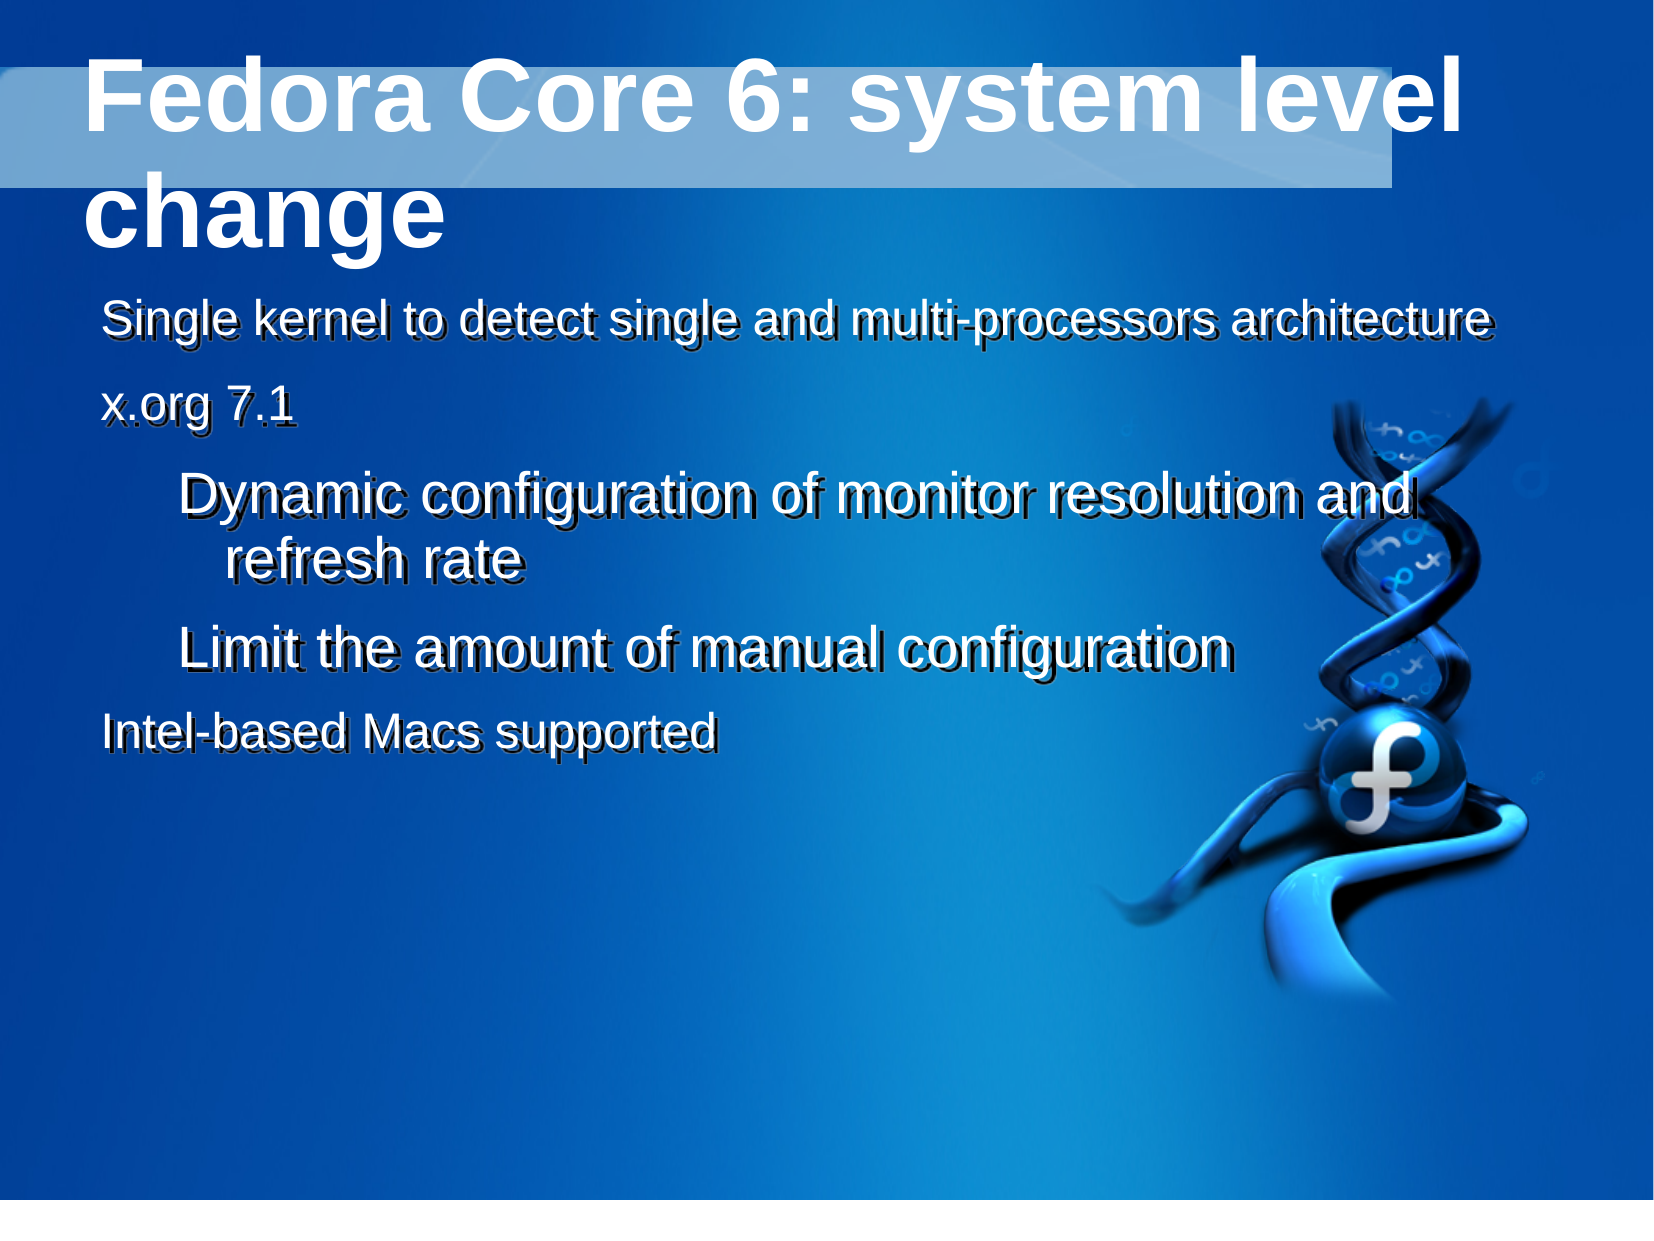

# Fedora Core 6: system level change
Single kernel to detect single and multi-processors architecture
x.org 7.1
Dynamic configuration of monitor resolution and refresh rate
Limit the amount of manual configuration
Intel-based Macs supported